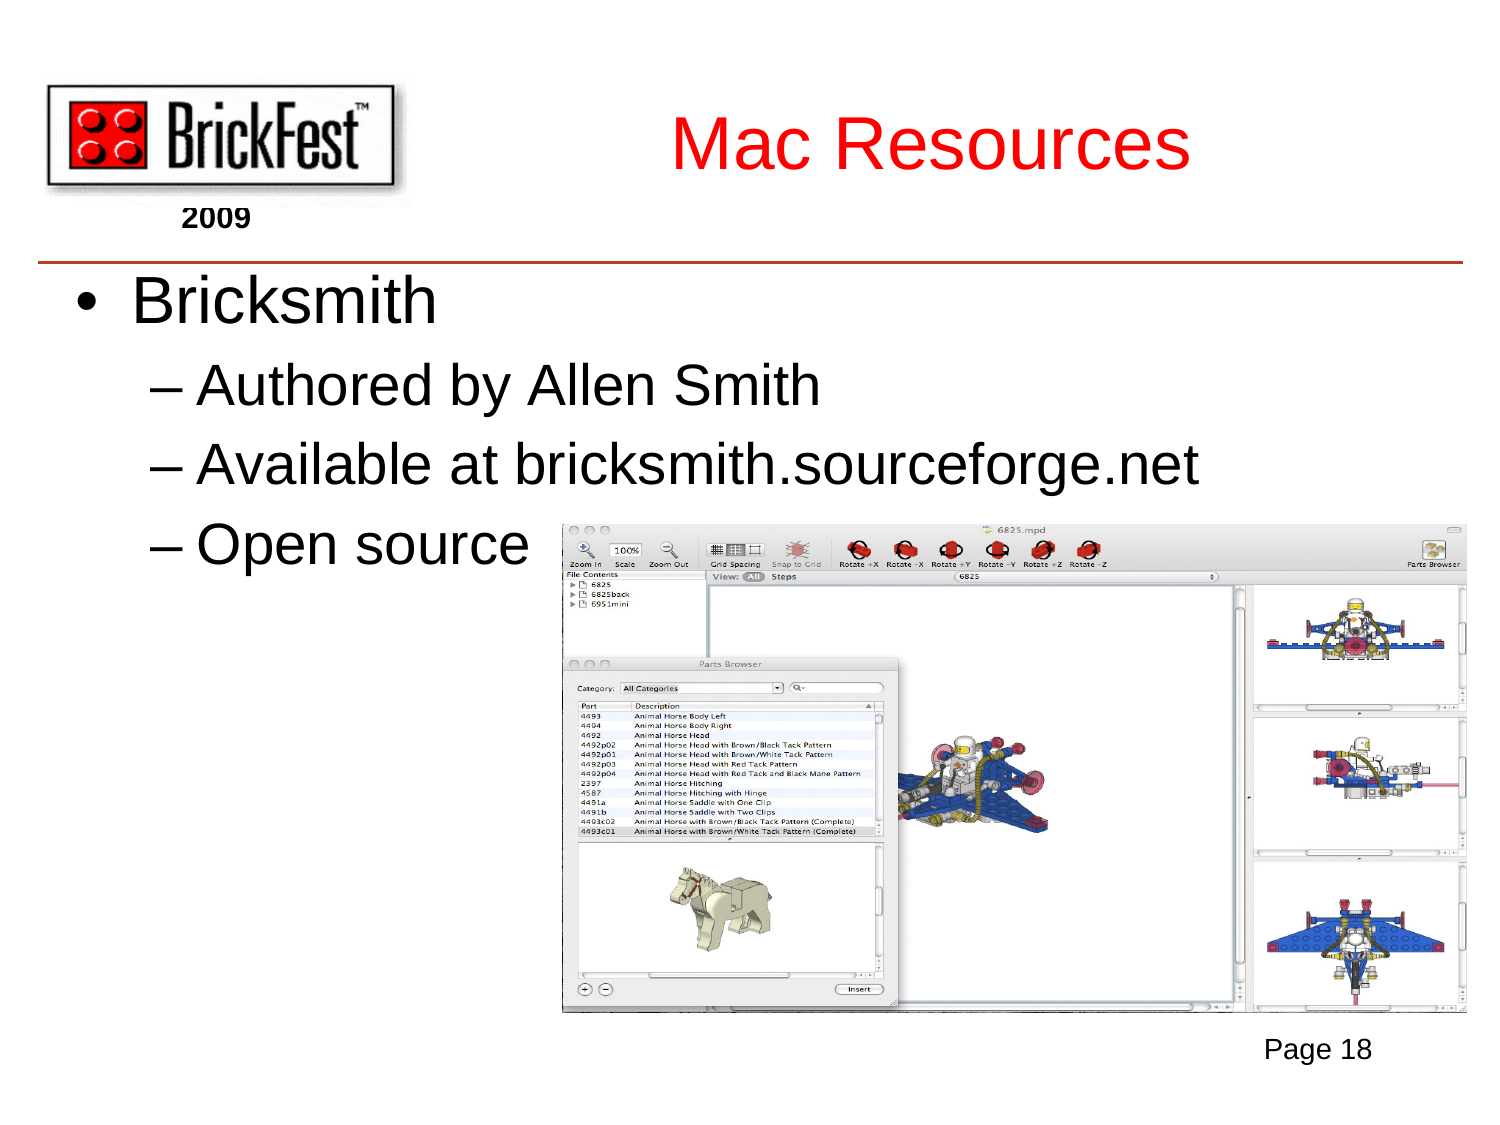

# Mac Resources
Bricksmith
Authored by Allen Smith
Available at bricksmith.sourceforge.net
Open source
18